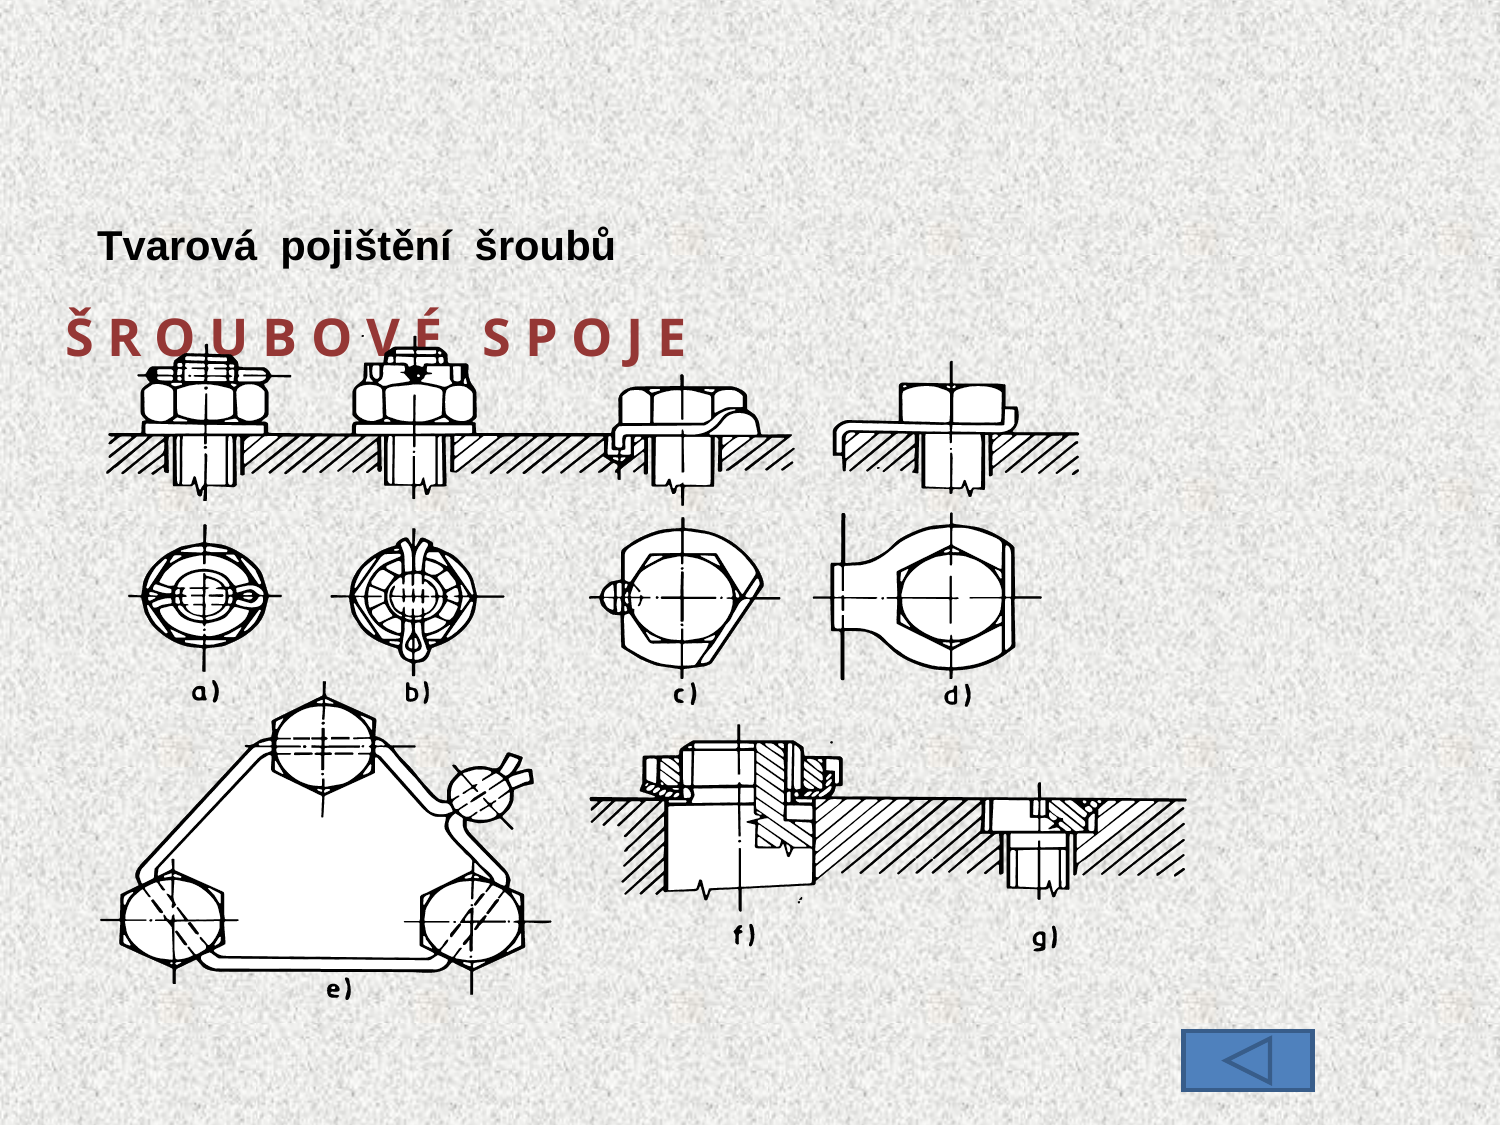

# Š R O U B O V É S P O J E
Tvarová pojištění šroubů